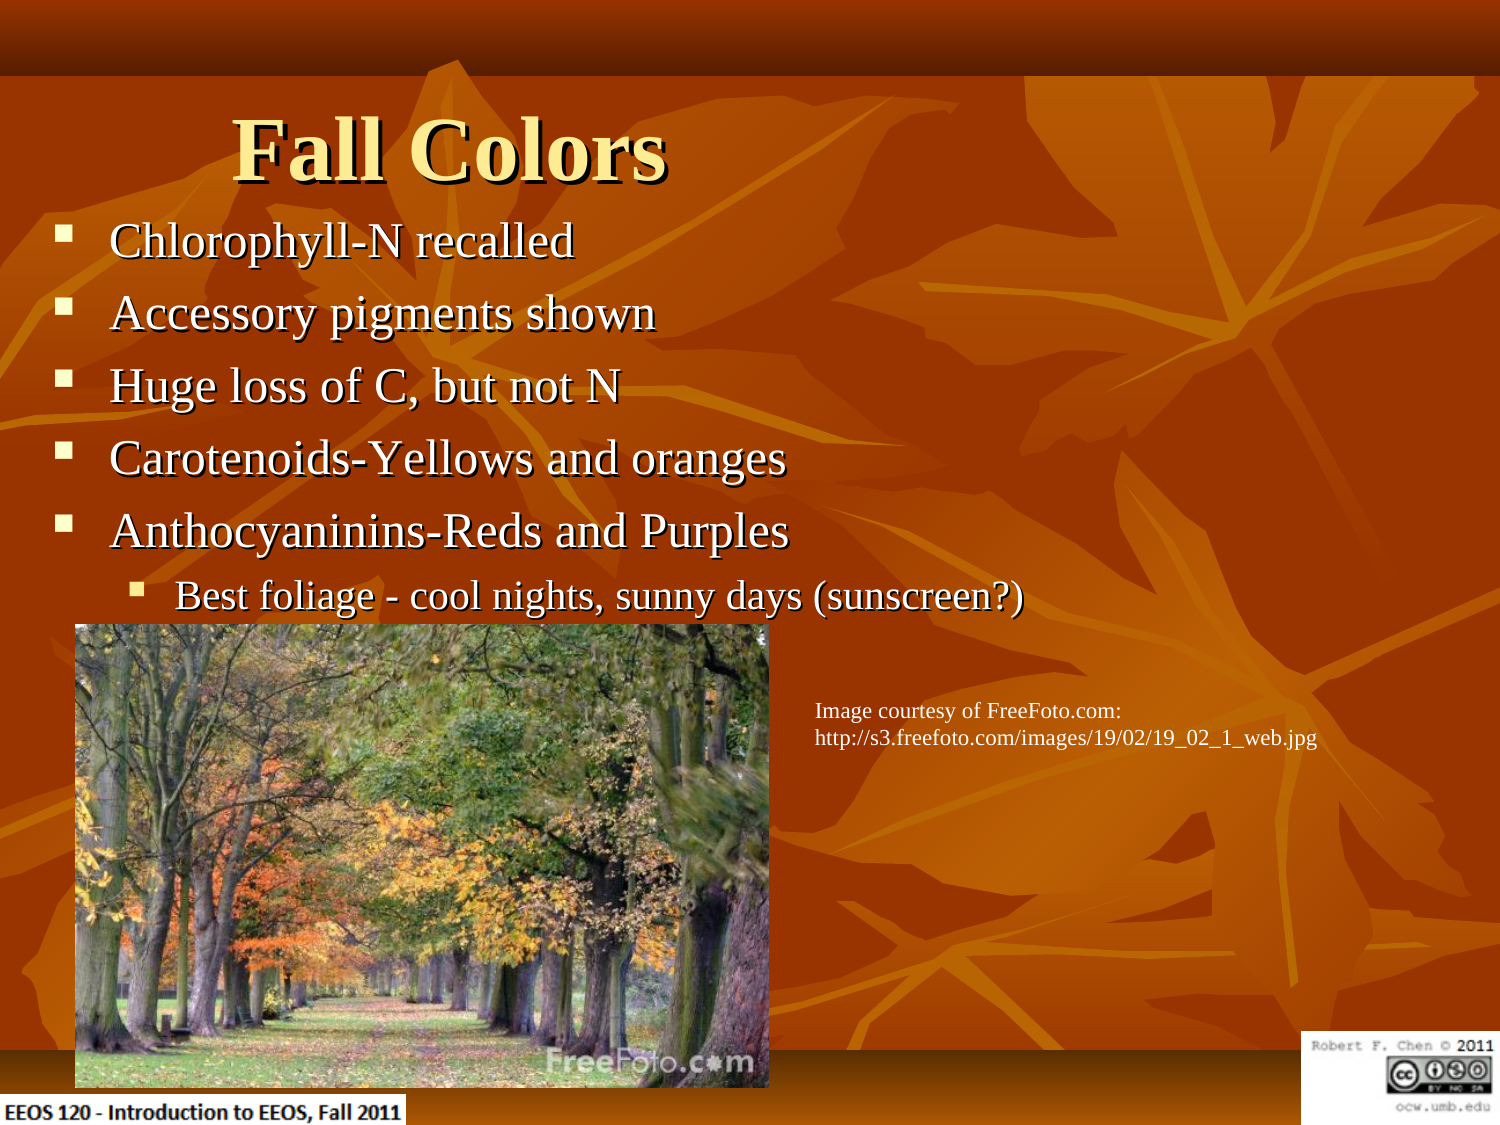

# Fall Colors
Chlorophyll-N recalled
Accessory pigments shown
Huge loss of C, but not N
Carotenoids-Yellows and oranges
Anthocyaninins-Reds and Purples
Best foliage - cool nights, sunny days (sunscreen?)
Image courtesy of FreeFoto.com: http://s3.freefoto.com/images/19/02/19_02_1_web.jpg